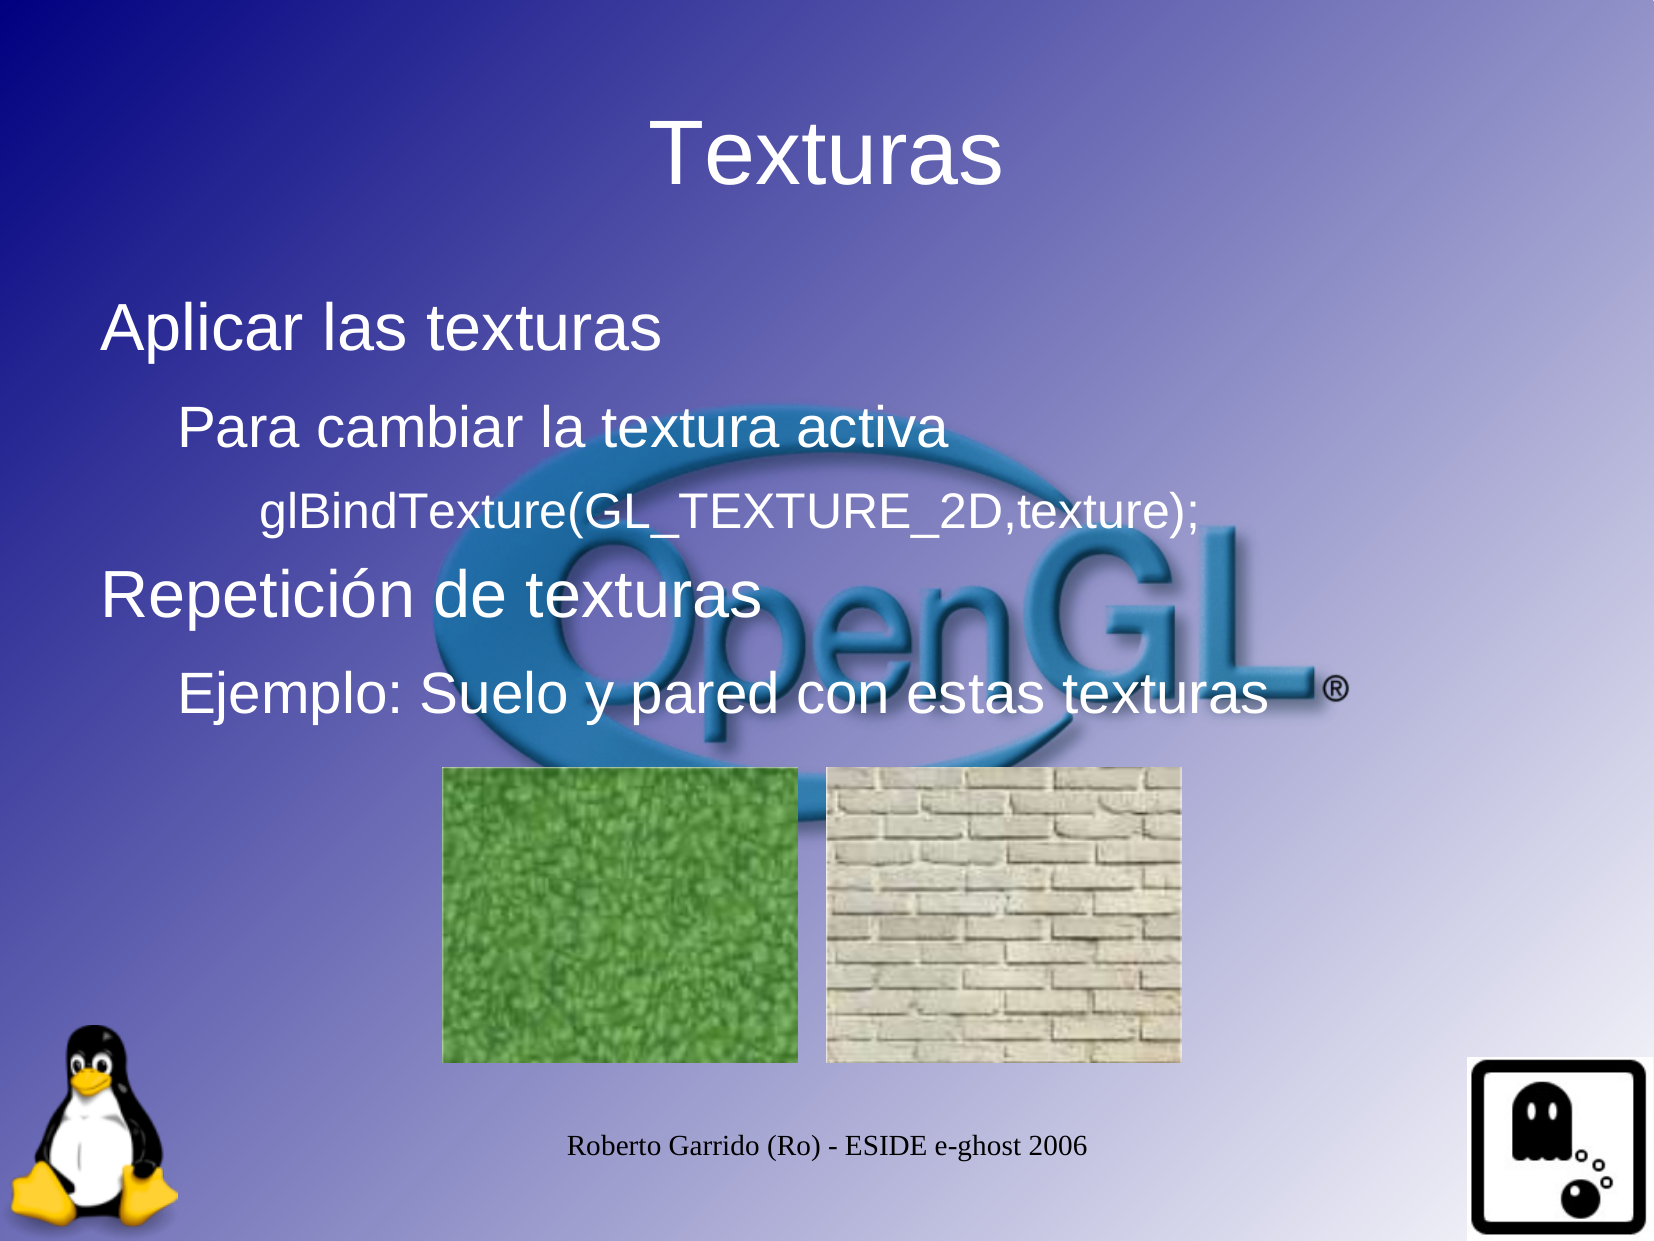

# Texturas
Aplicar las texturas
Para cambiar la textura activa
glBindTexture(GL_TEXTURE_2D,texture);
Repetición de texturas
Ejemplo: Suelo y pared con estas texturas
Roberto Garrido (Ro) - ESIDE e-ghost 2006